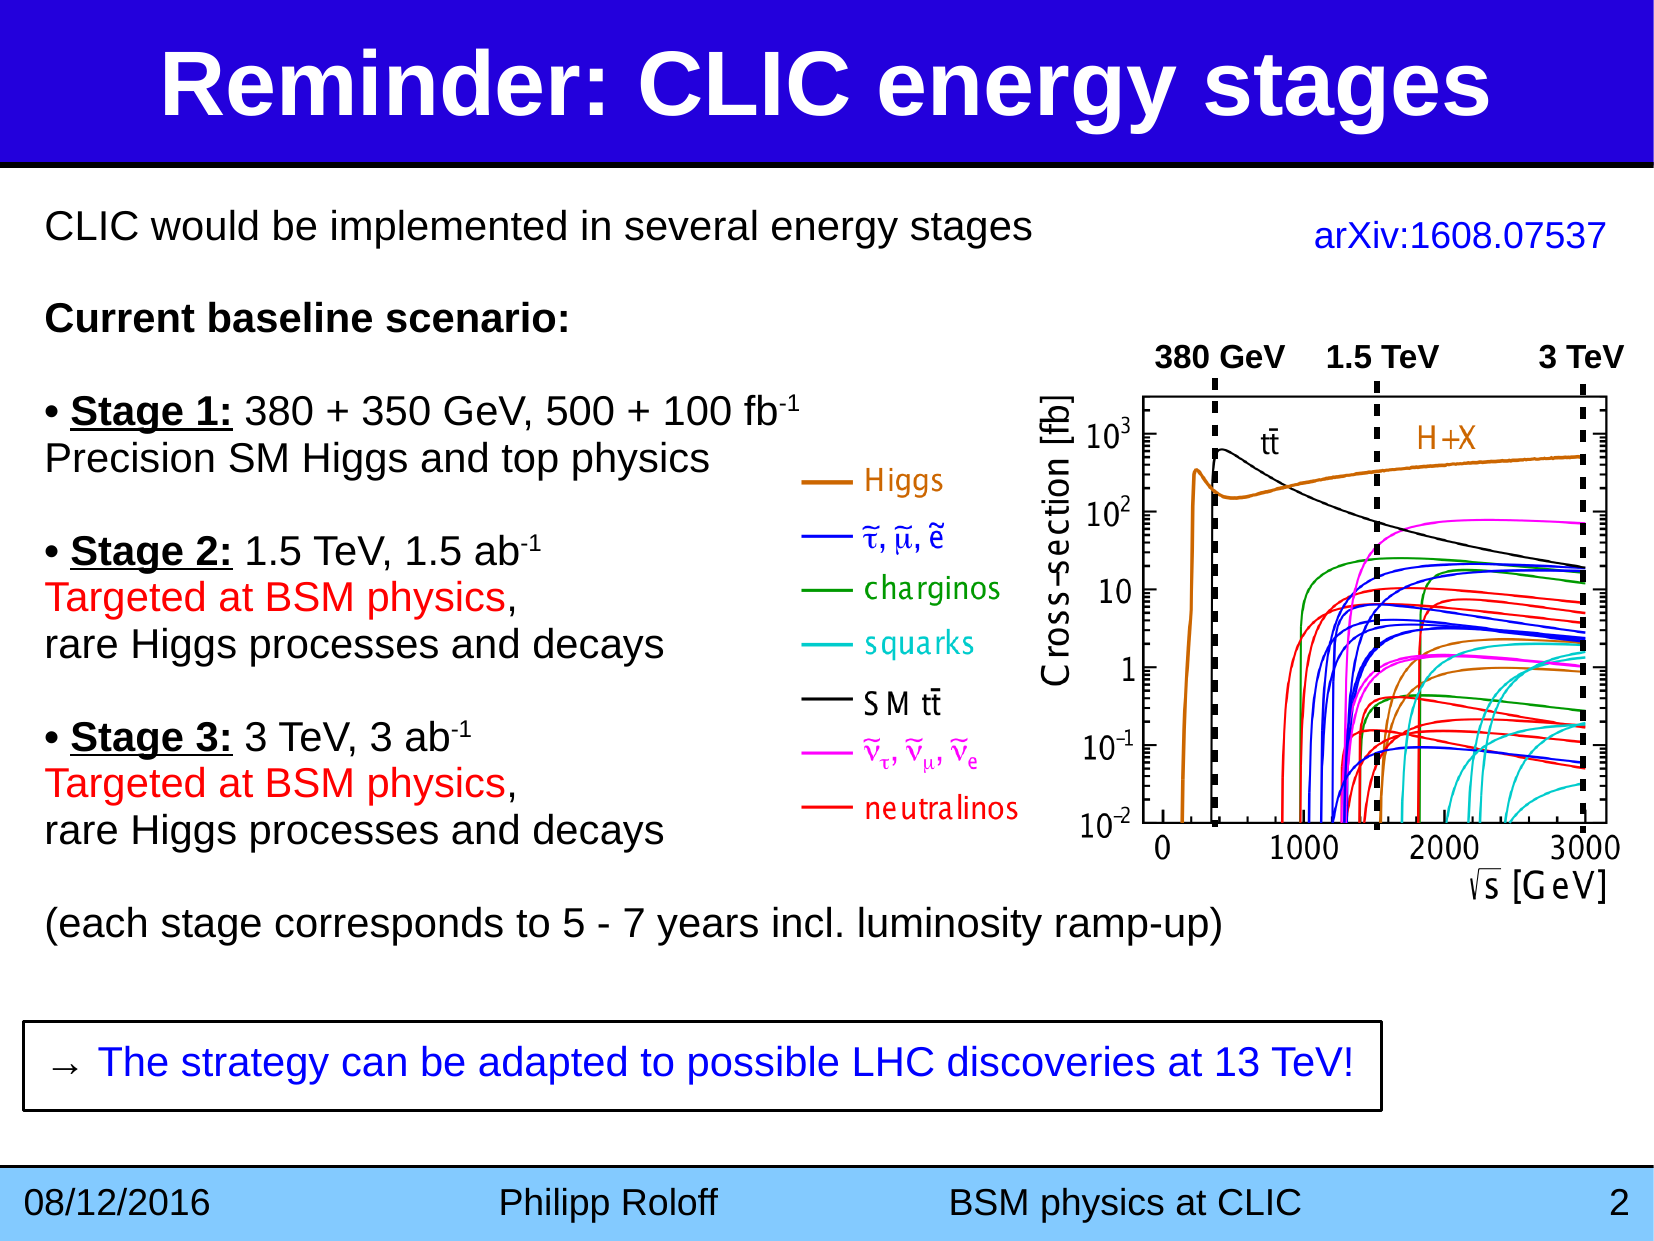

# Reminder: CLIC energy stages
CLIC would be implemented in several energy stages
Current baseline scenario:
• Stage 1: 380 + 350 GeV, 500 + 100 fb-1
Precision SM Higgs and top physics
• Stage 2: 1.5 TeV, 1.5 ab-1
Targeted at BSM physics,
rare Higgs processes and decays
• Stage 3: 3 TeV, 3 ab-1
Targeted at BSM physics,
rare Higgs processes and decays
(each stage corresponds to 5 - 7 years incl. luminosity ramp-up)
→ The strategy can be adapted to possible LHC discoveries at 13 TeV!
arXiv:1608.07537
380 GeV
1.5 TeV
3 TeV
2